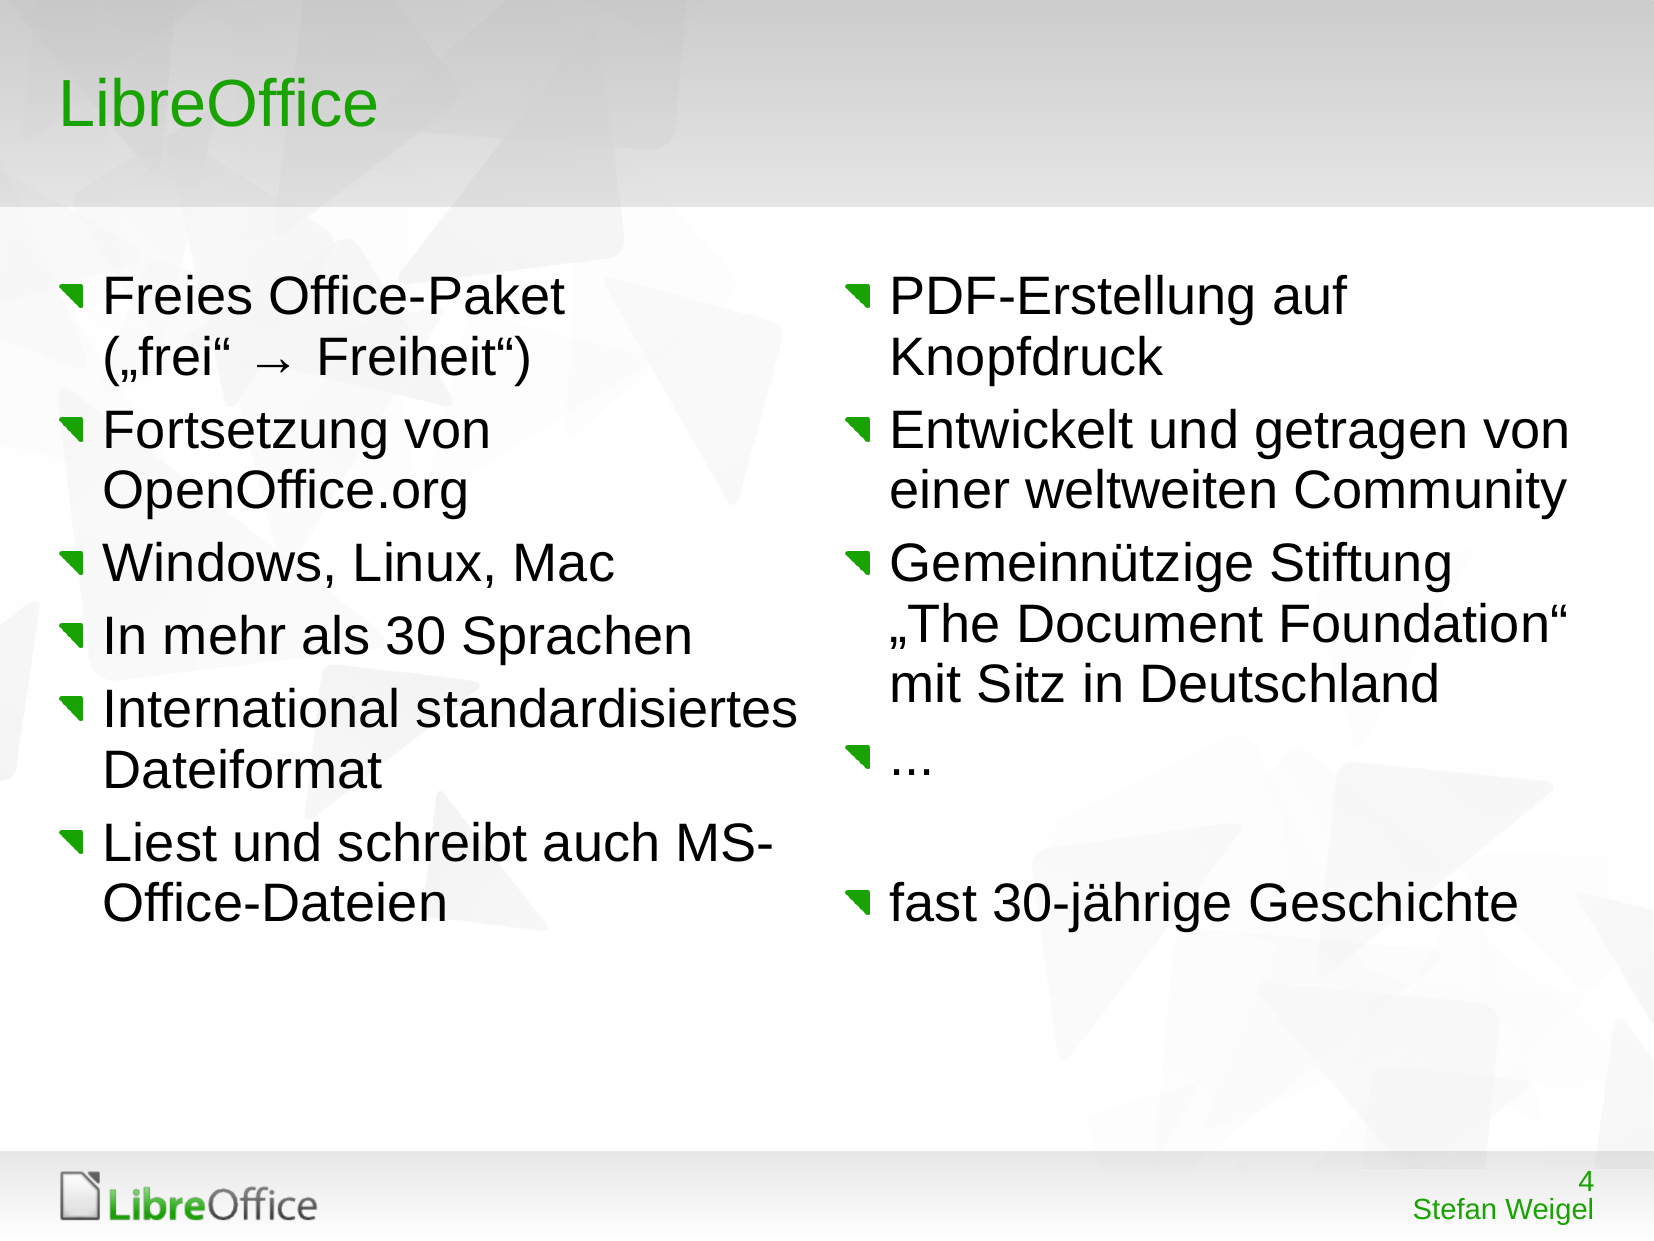

# LibreOffice
Freies Office-Paket
(„frei“ → Freiheit“)
Fortsetzung von OpenOffice.org
Windows, Linux, Mac
In mehr als 30 Sprachen
International standardisiertes Dateiformat
Liest und schreibt auch MS-Office-Dateien
PDF-Erstellung auf Knopfdruck
Entwickelt und getragen von einer weltweiten Community
Gemeinnützige Stiftung
„The Document Foundation“
mit Sitz in Deutschland
...
fast 30-jährige Geschichte
4
Stefan Weigel